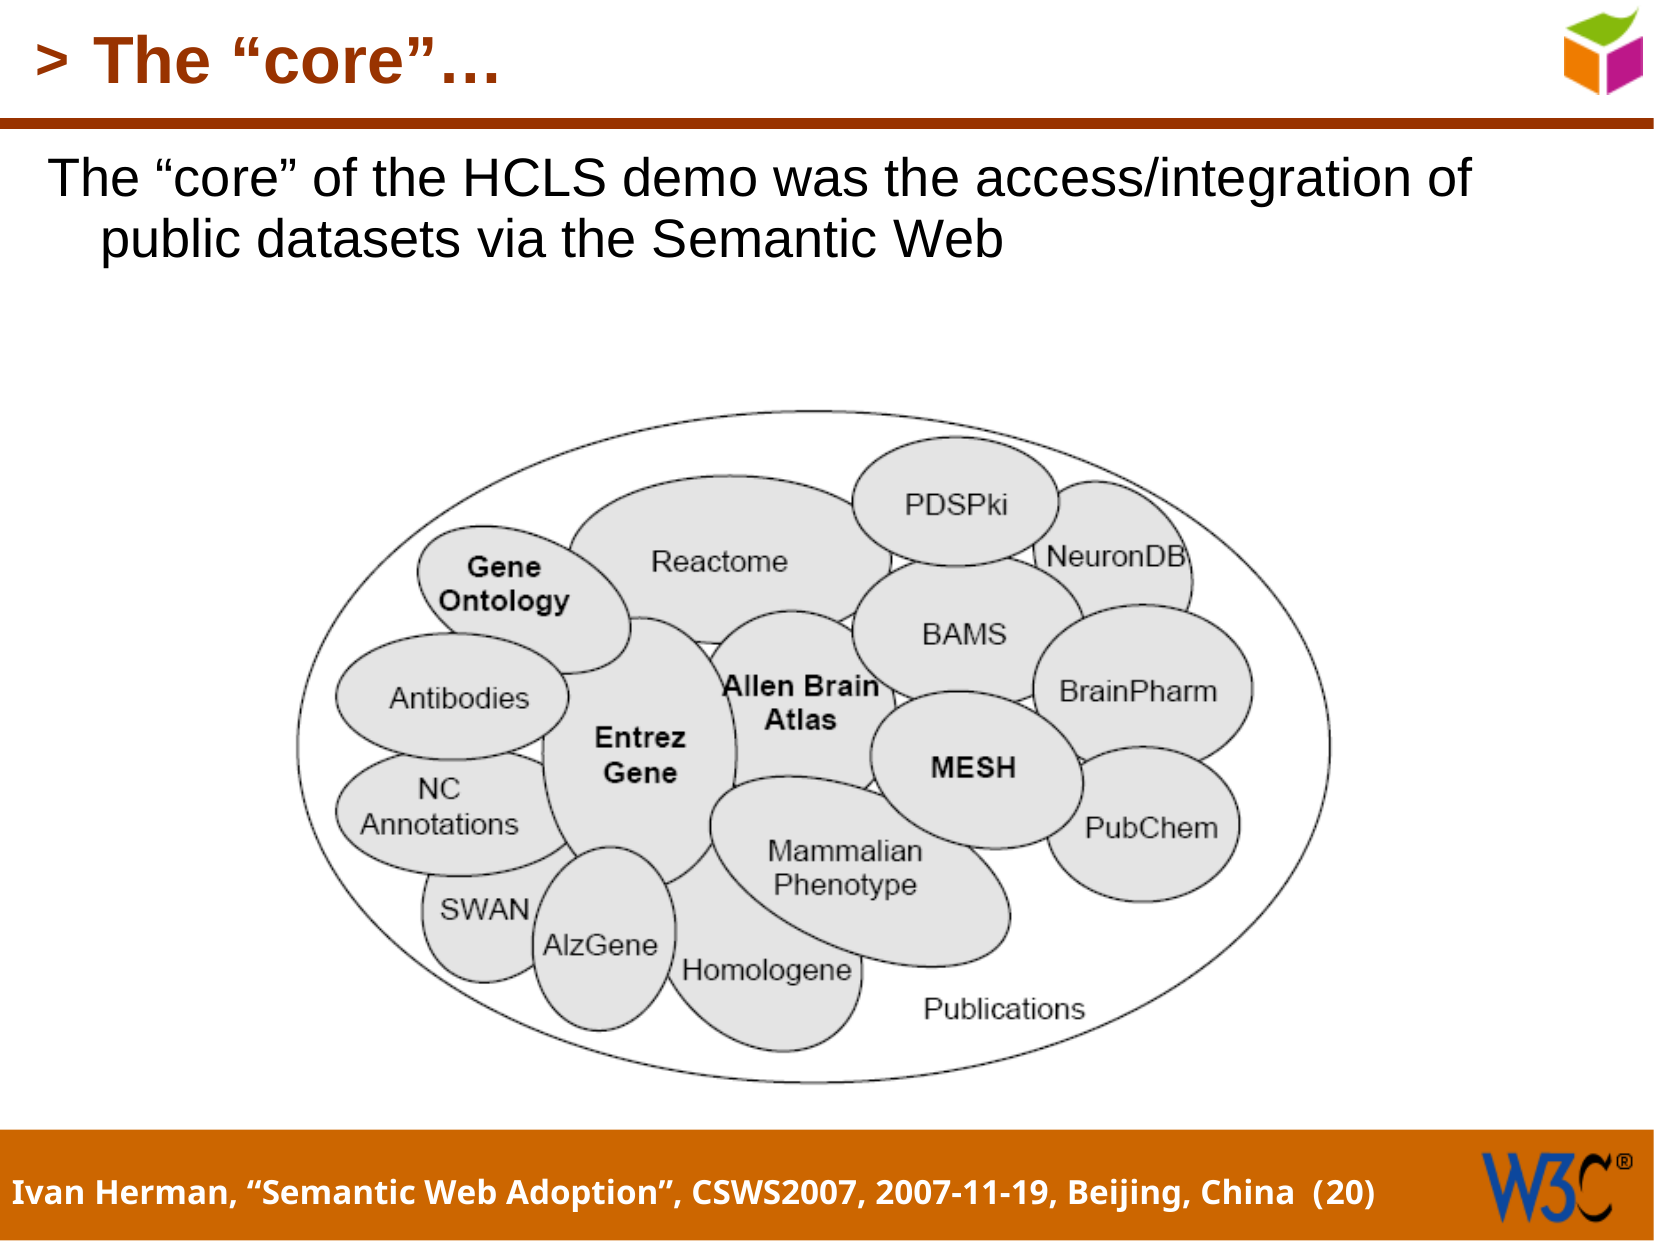

# The “core”…
The “core” of the HCLS demo was the access/integration of public datasets via the Semantic Web